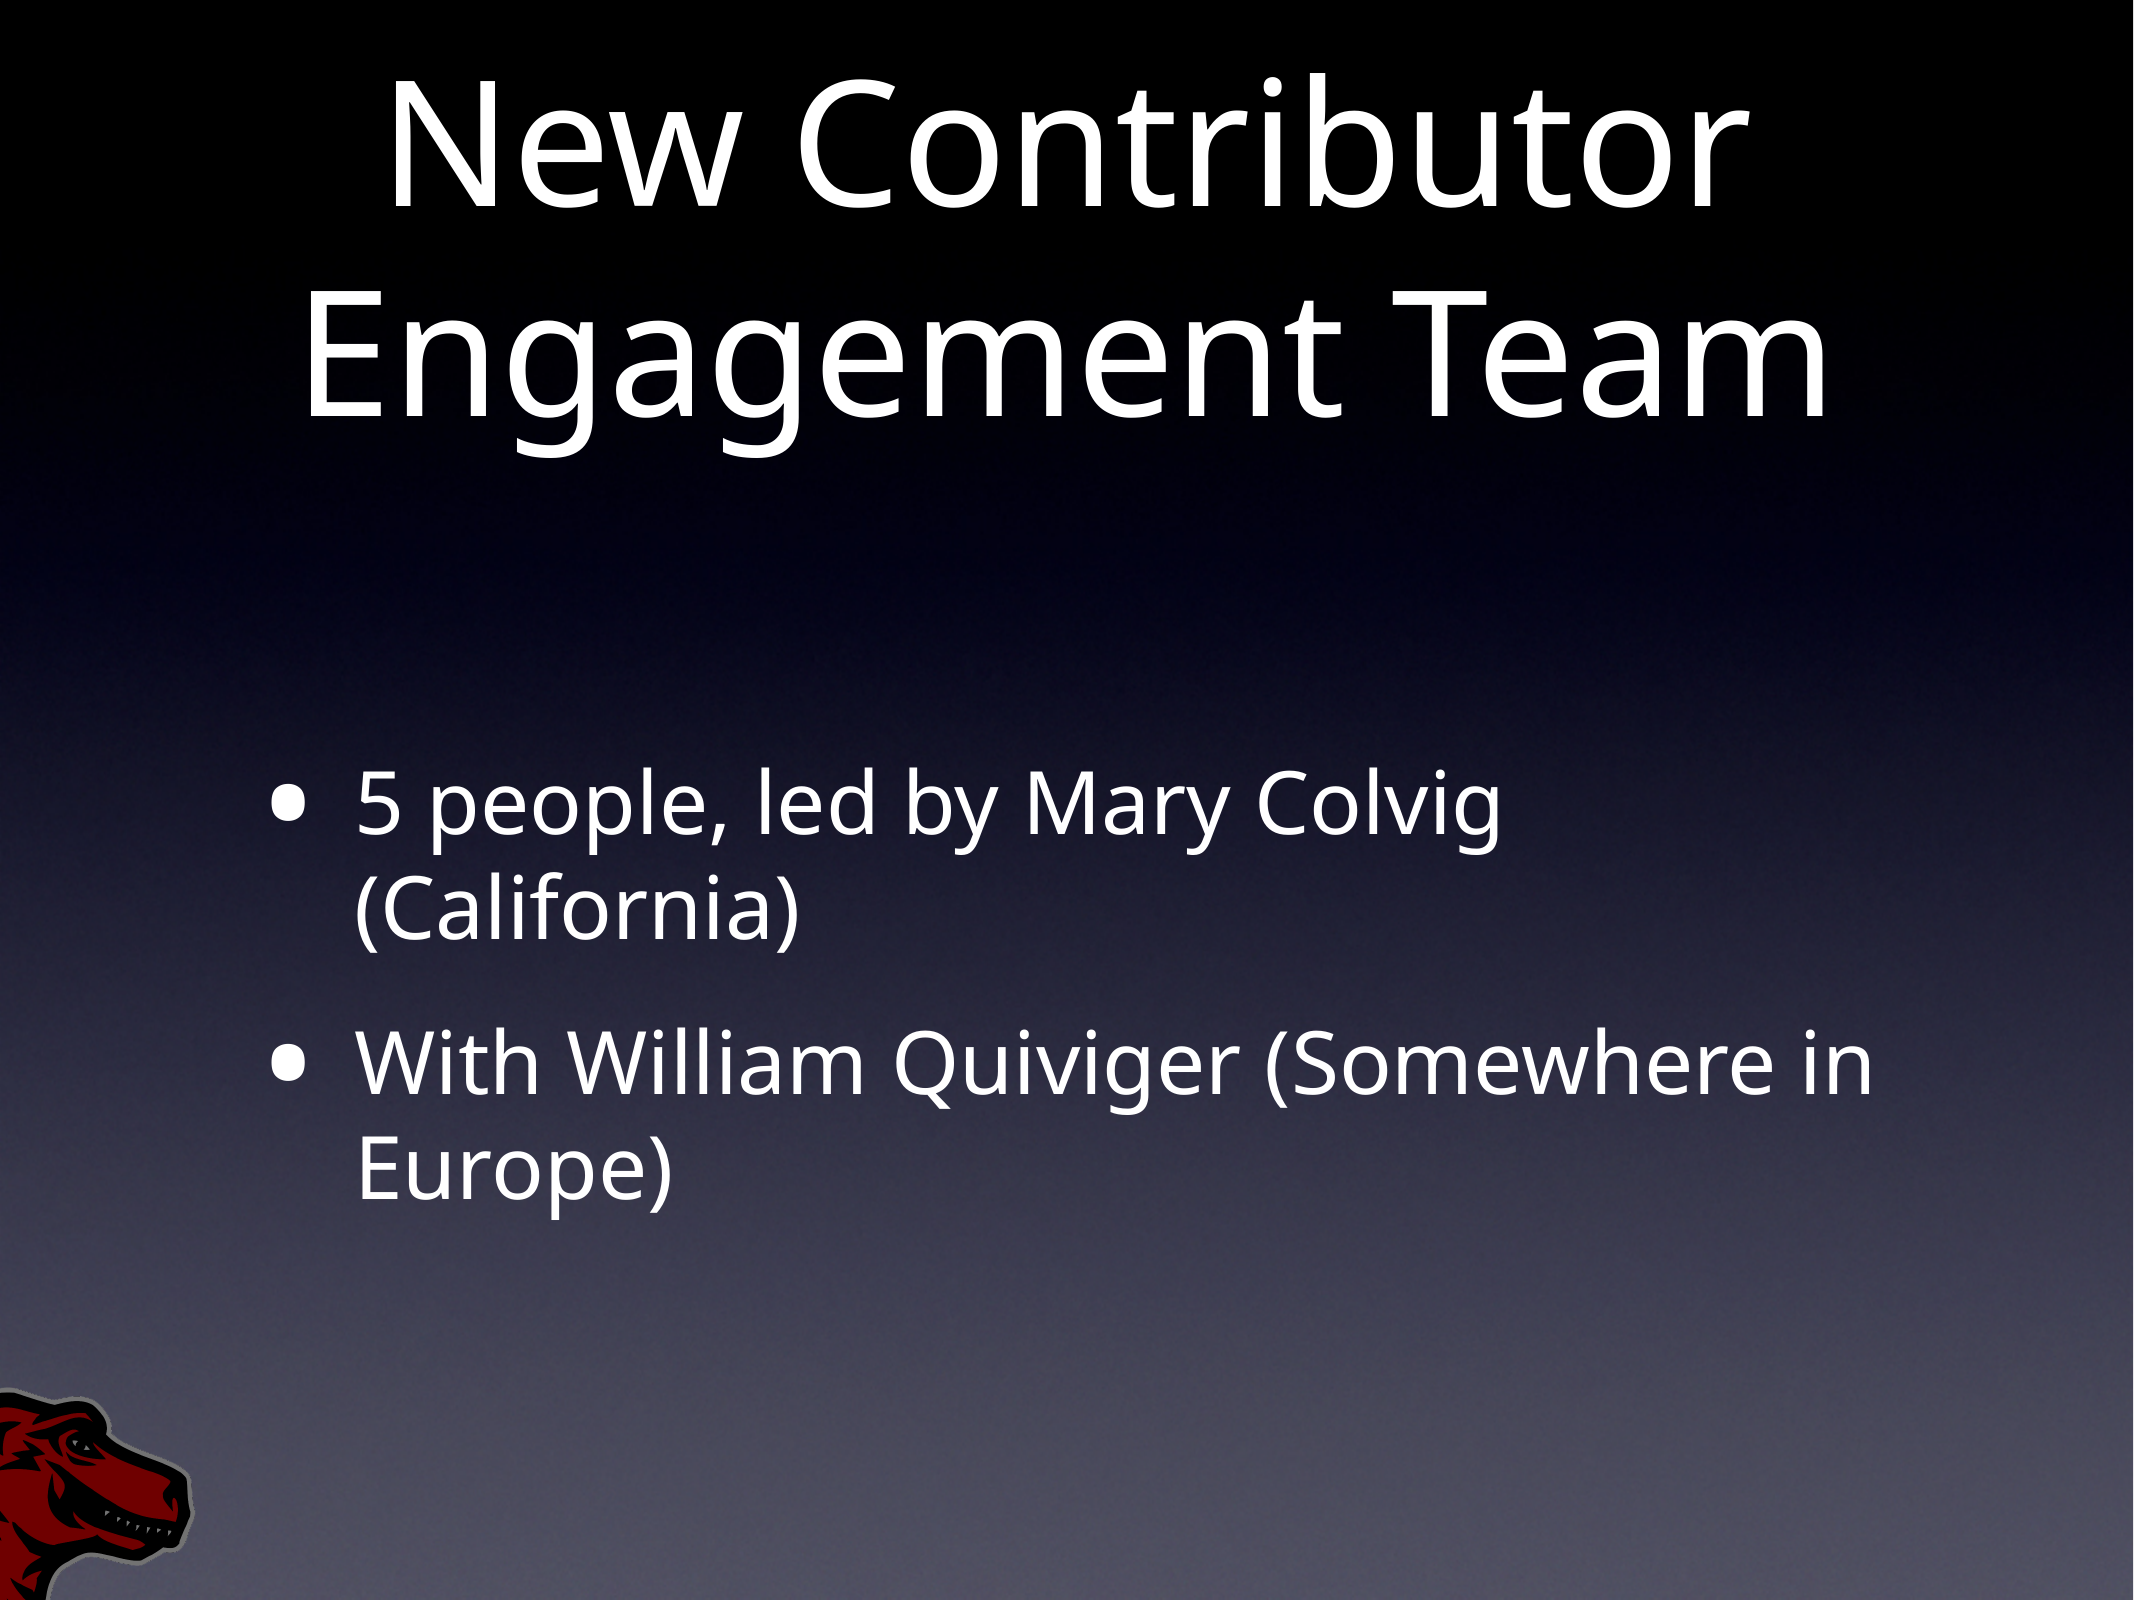

# New Contributor Engagement Team
5 people, led by Mary Colvig (California)
With William Quiviger (Somewhere in Europe)